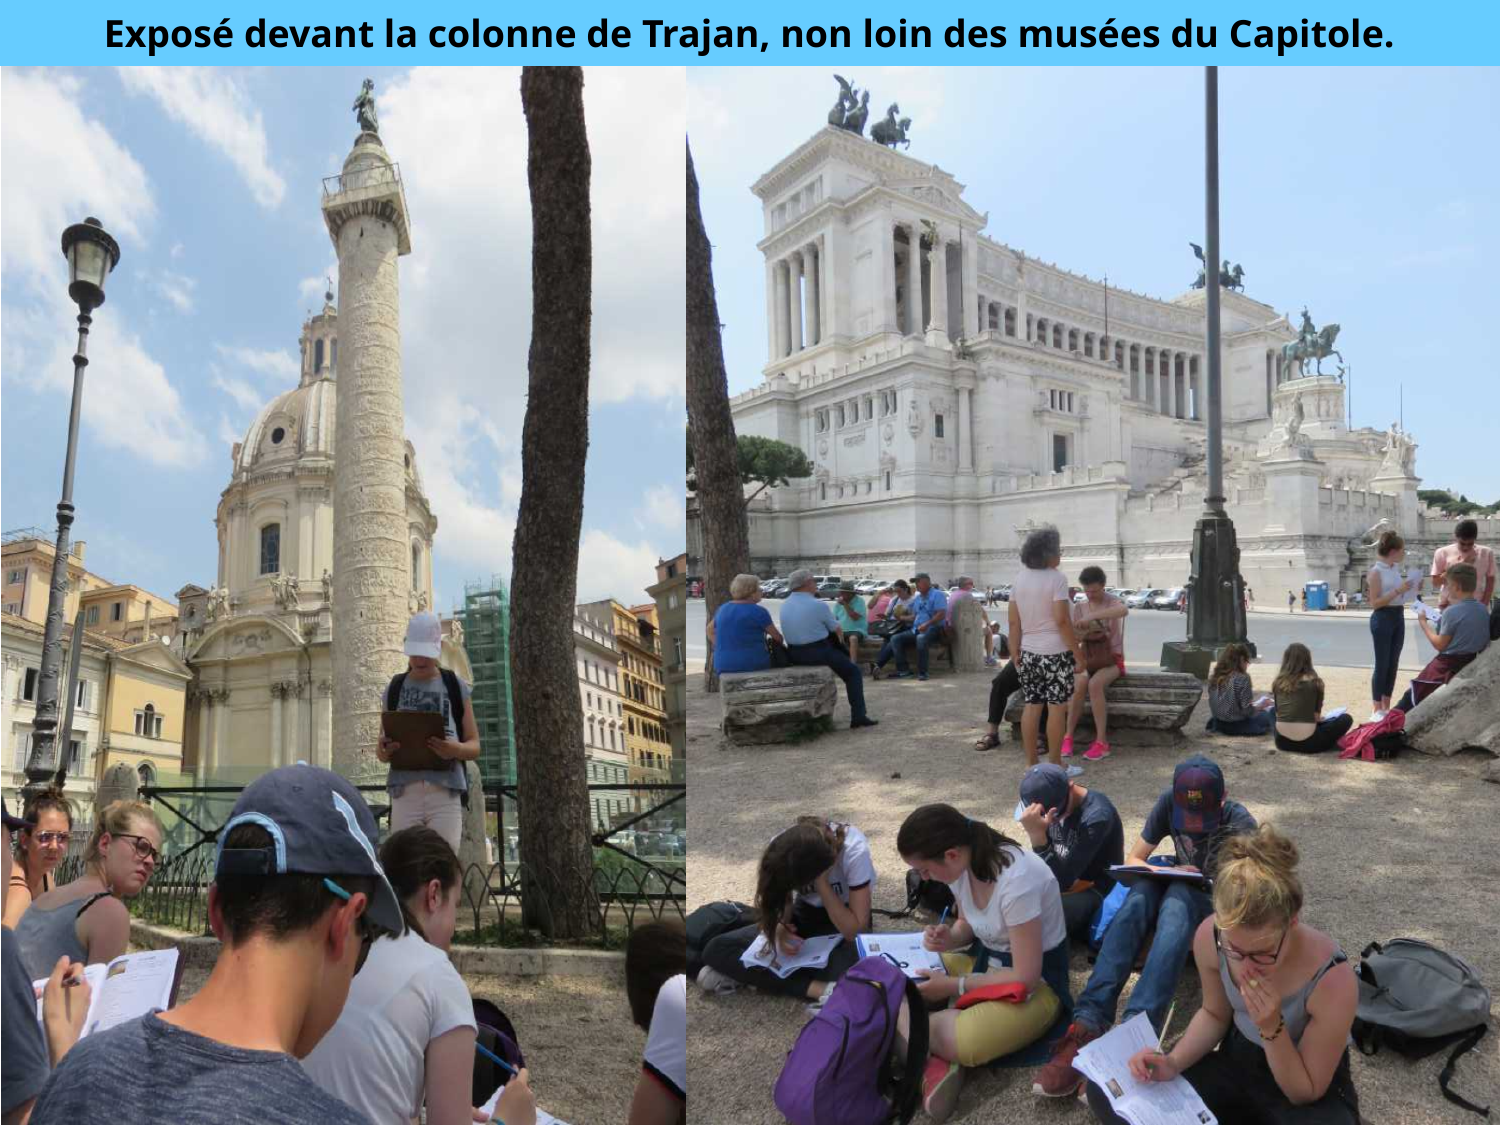

Exposé devant la colonne de Trajan, non loin des musées du Capitole.